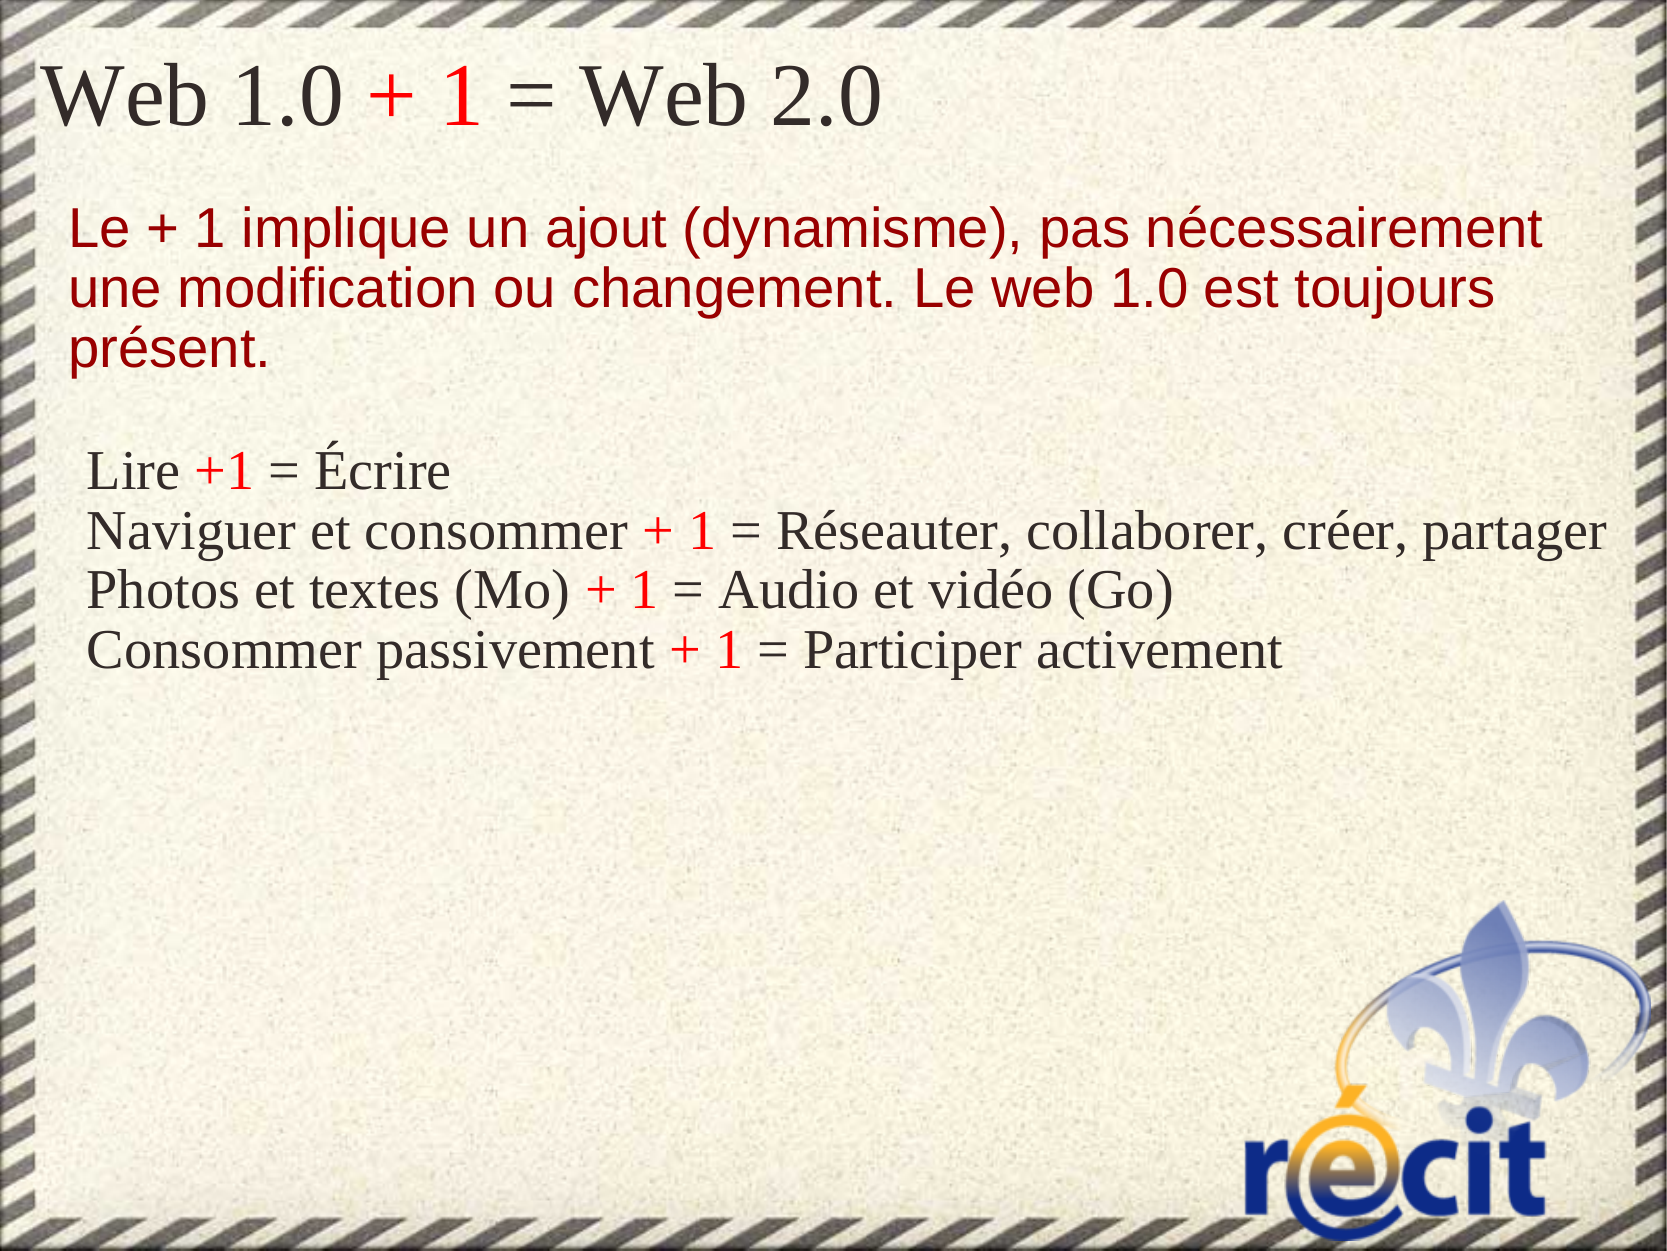

# Web 1.0 + 1 = Web 2.0
Le + 1 implique un ajout (dynamisme), pas nécessairement une modification ou changement. Le web 1.0 est toujours présent.
Lire +1 = Écrire
Naviguer et consommer + 1 = Réseauter, collaborer, créer, partager
Photos et textes (Mo) + 1 = Audio et vidéo (Go)
Consommer passivement + 1 = Participer activement